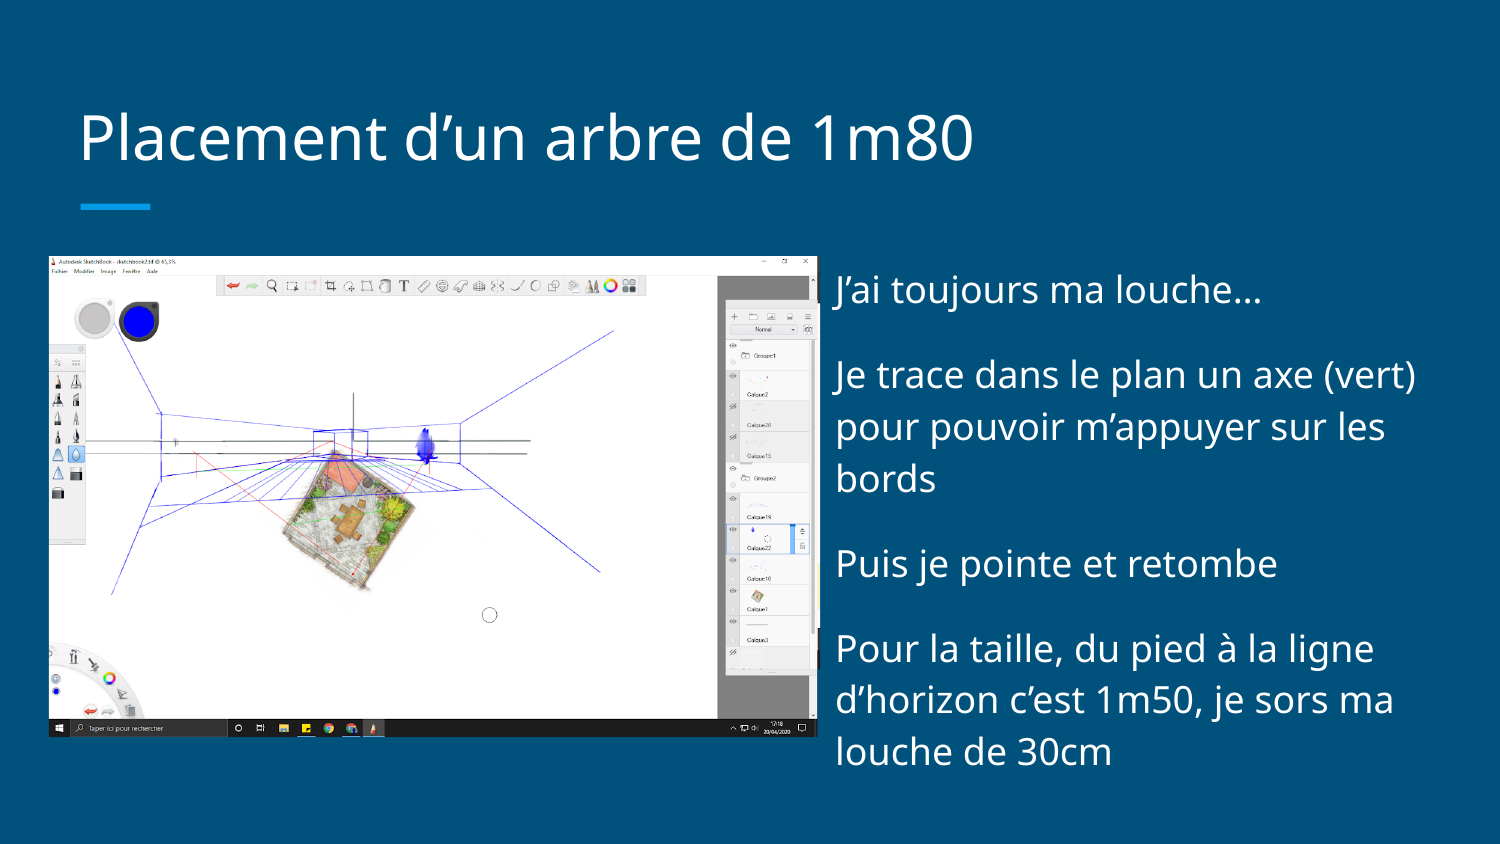

# Placement d’un arbre de 1m80
J’ai toujours ma louche…
Je trace dans le plan un axe (vert) pour pouvoir m’appuyer sur les bords
Puis je pointe et retombe
Pour la taille, du pied à la ligne d’horizon c’est 1m50, je sors ma louche de 30cm